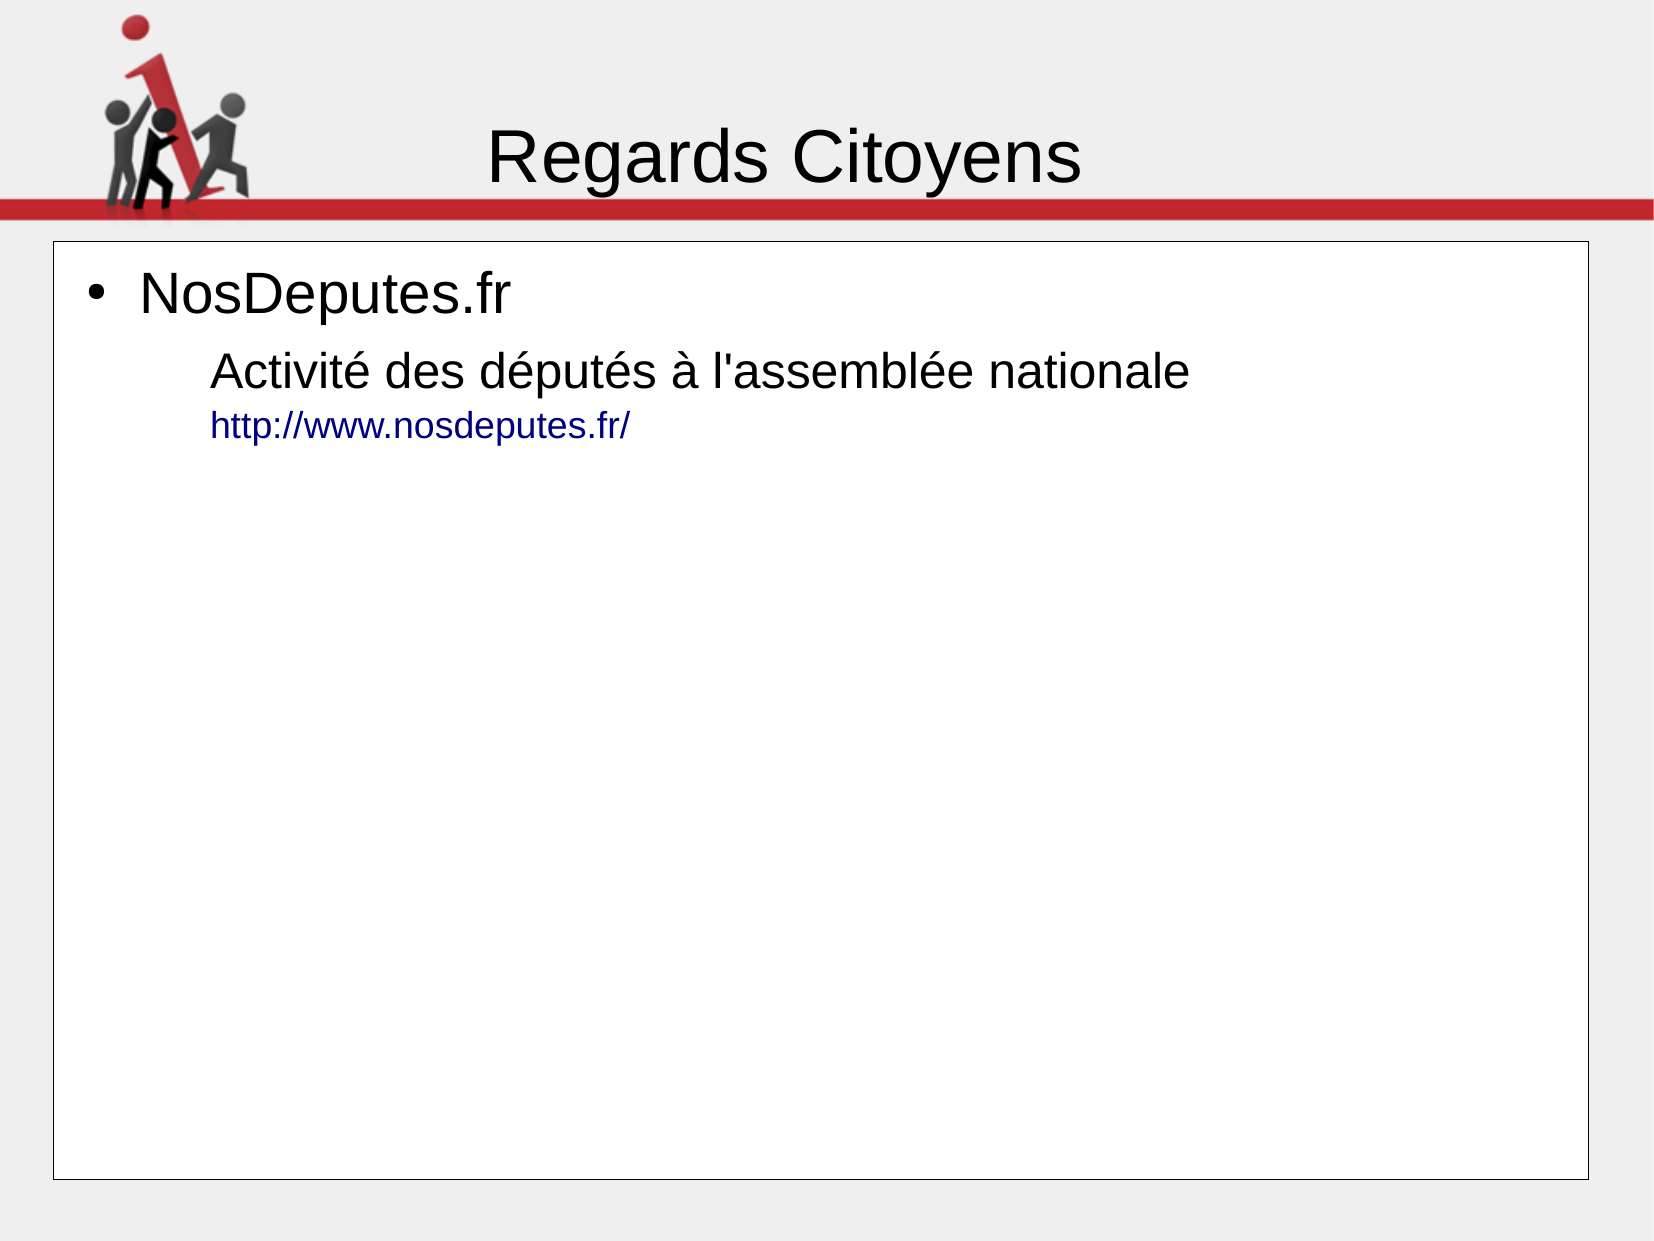

Regards Citoyens
NosDeputes.fr
Activité des députés à l'assemblée nationale
http://www.nosdeputes.fr/